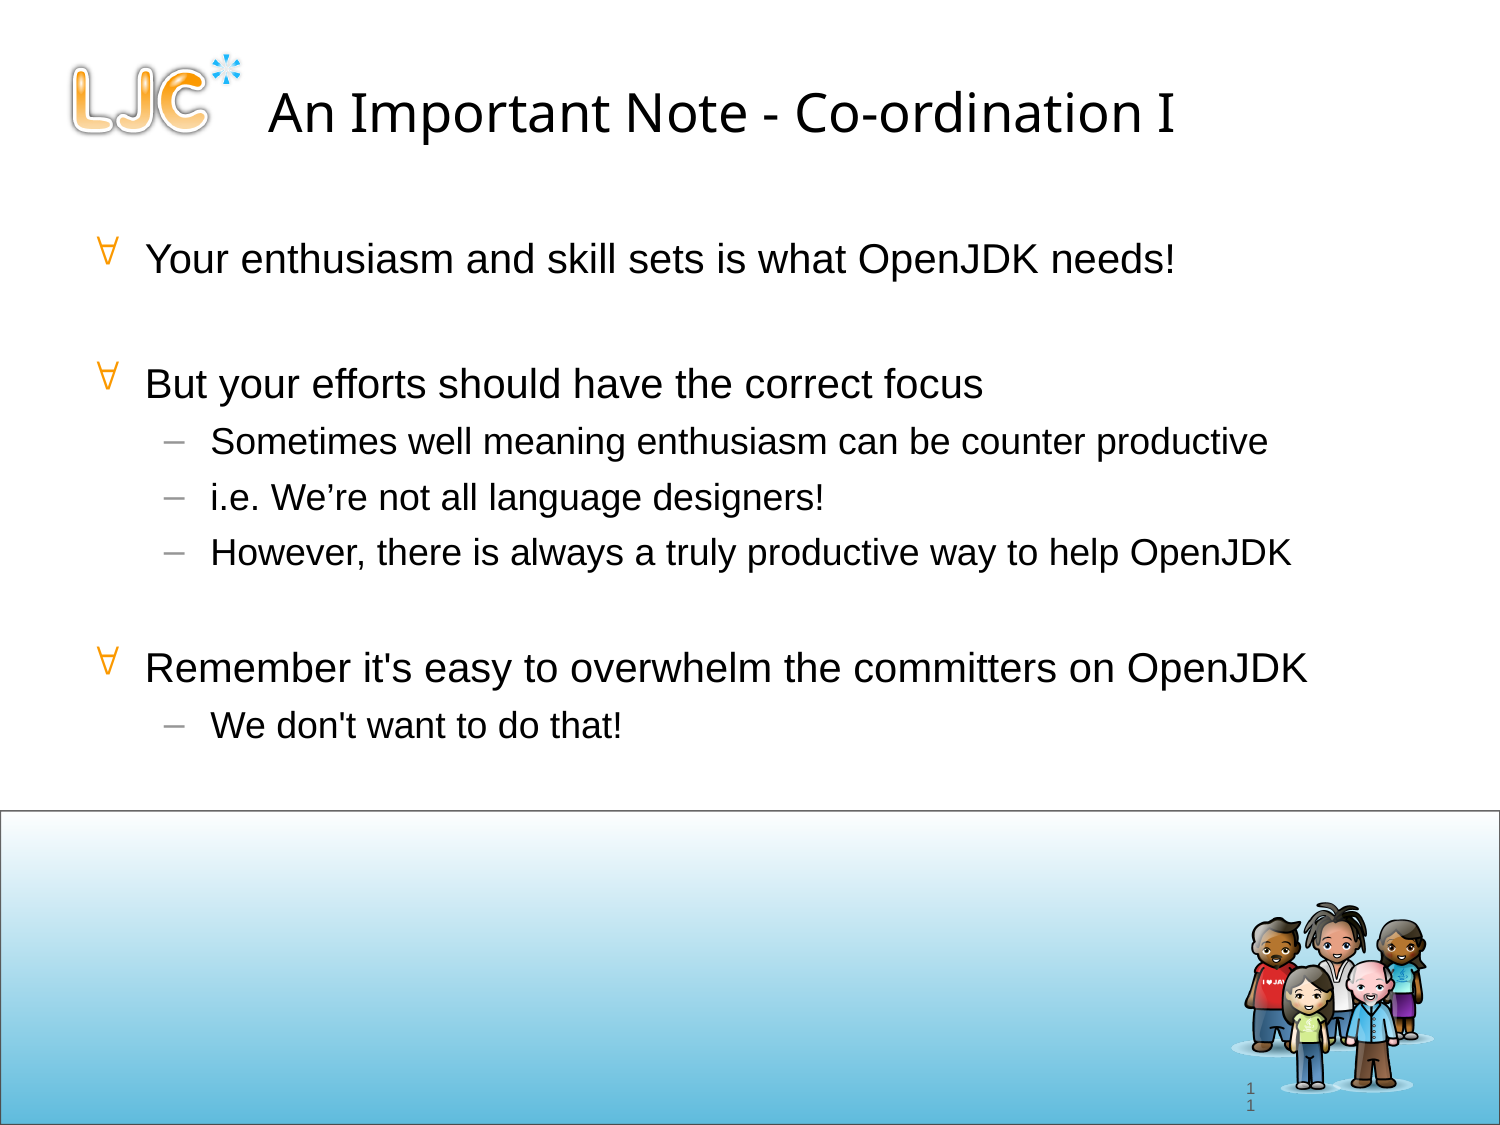

# An Important Note - Co-ordination I
Your enthusiasm and skill sets is what OpenJDK needs!
But your efforts should have the correct focus
Sometimes well meaning enthusiasm can be counter productive
i.e. We’re not all language designers!
However, there is always a truly productive way to help OpenJDK
Remember it's easy to overwhelm the committers on OpenJDK
We don't want to do that!
11